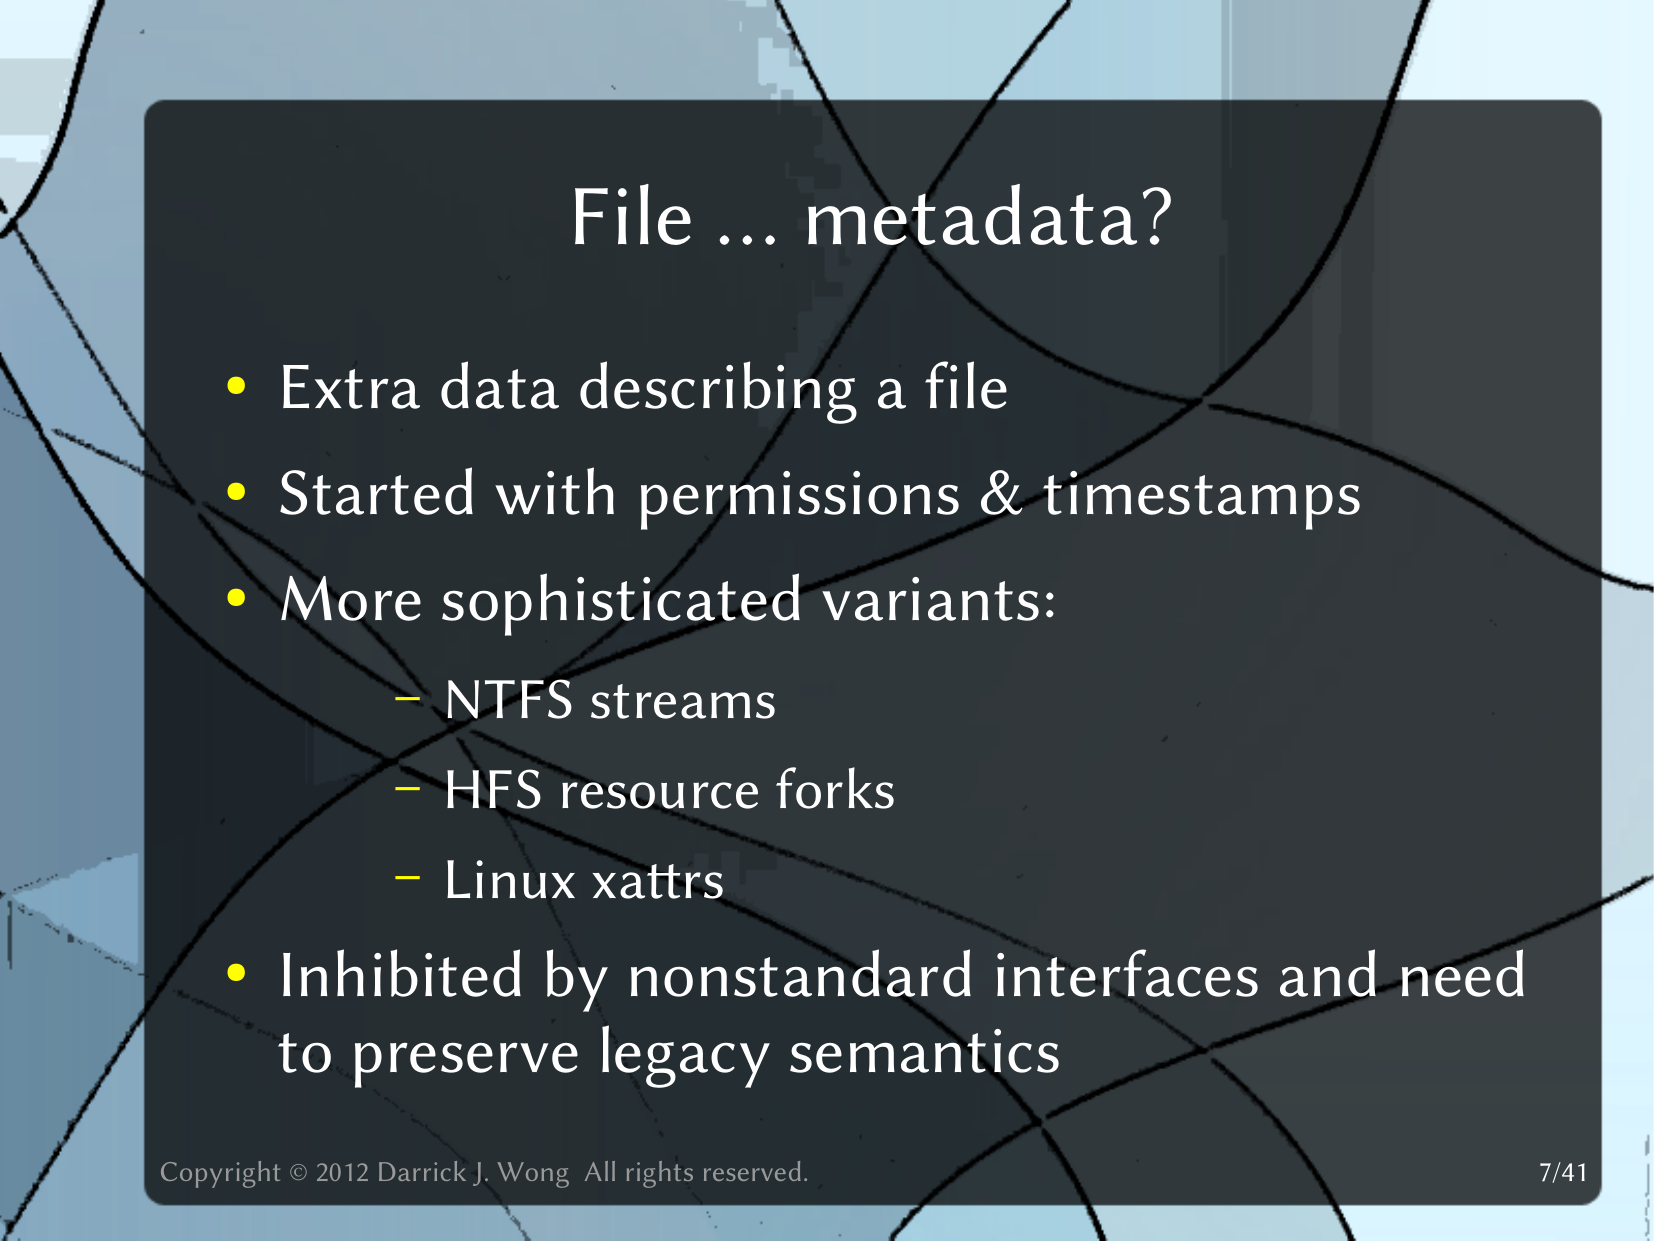

# File … metadata?
Extra data describing a file
Started with permissions & timestamps
More sophisticated variants:
NTFS streams
HFS resource forks
Linux xattrs
Inhibited by nonstandard interfaces and need to preserve legacy semantics
7